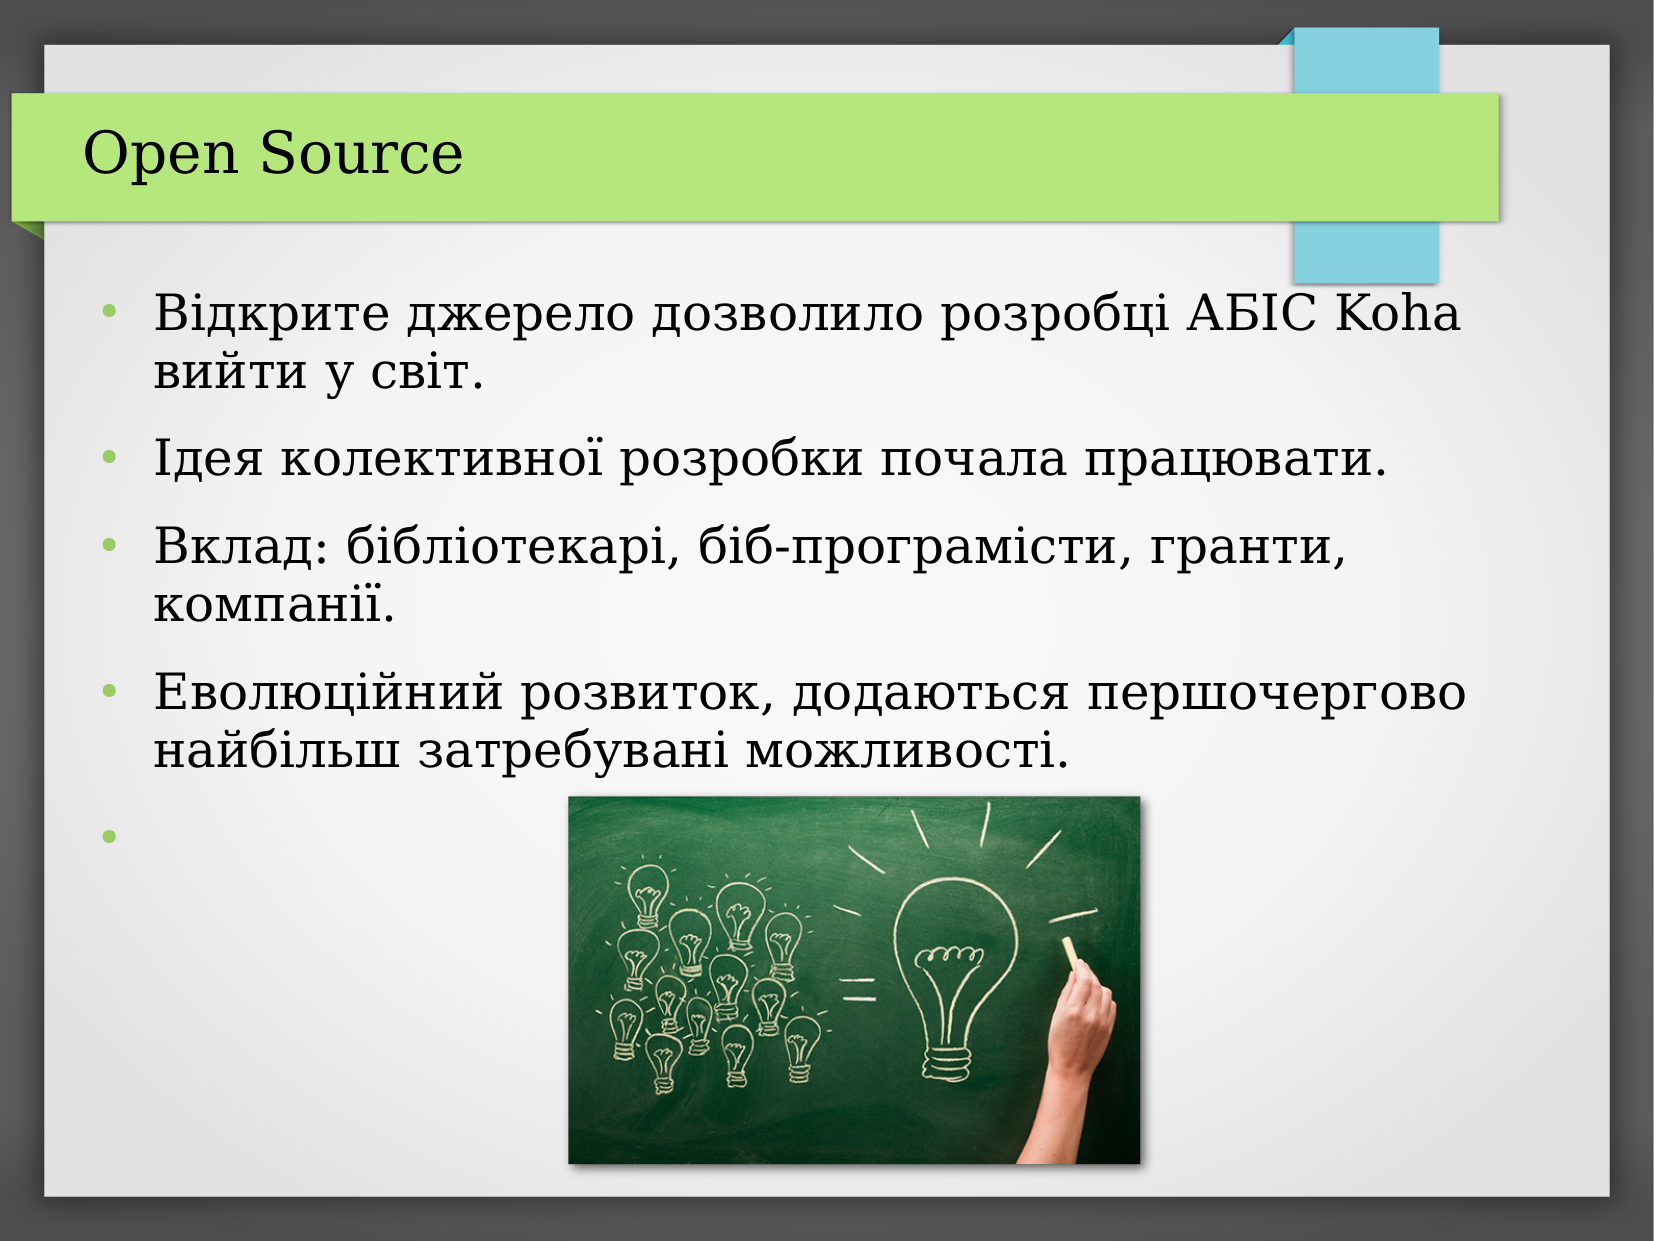

# Open Source
Відкрите джерело дозволило розробці АБІС Koha вийти у світ.
Ідея колективної розробки почала працювати.
Вклад: бібліотекарі, біб-програмісти, гранти, компанії.
Еволюційний розвиток, додаються першочергово найбільш затребувані можливості.